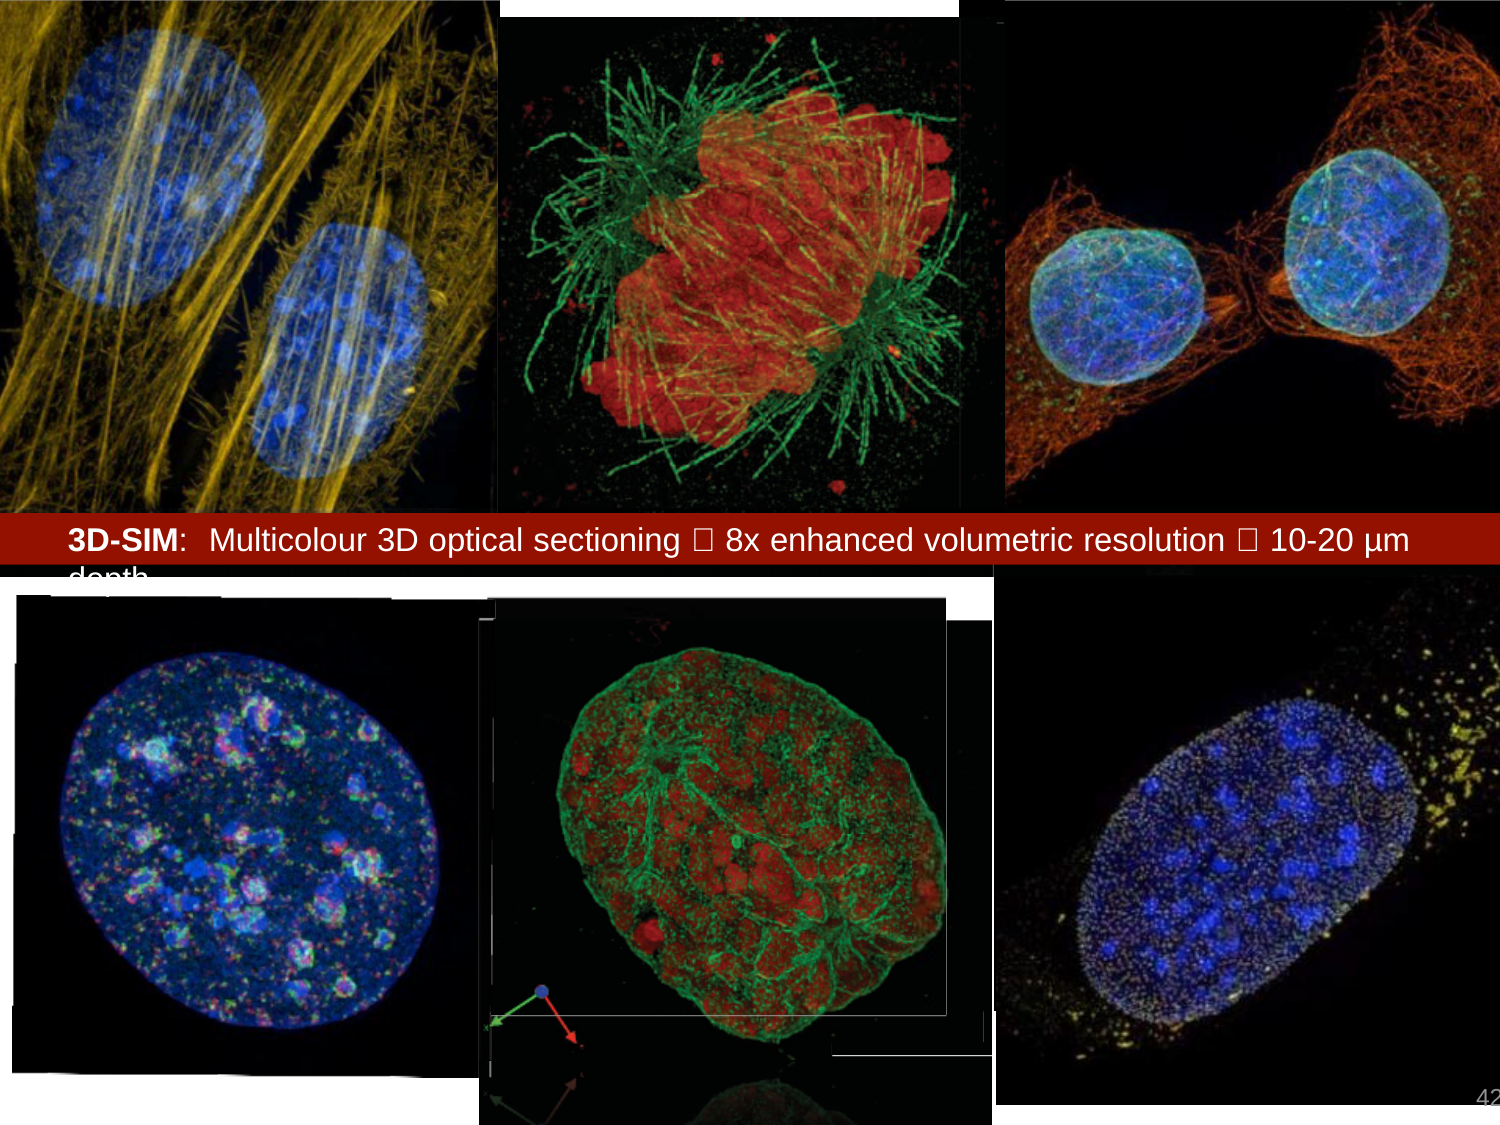

3D-SIM:	Multicolour 3D optical sectioning  8x enhanced volumetric resolution  10-20 µm depth
42